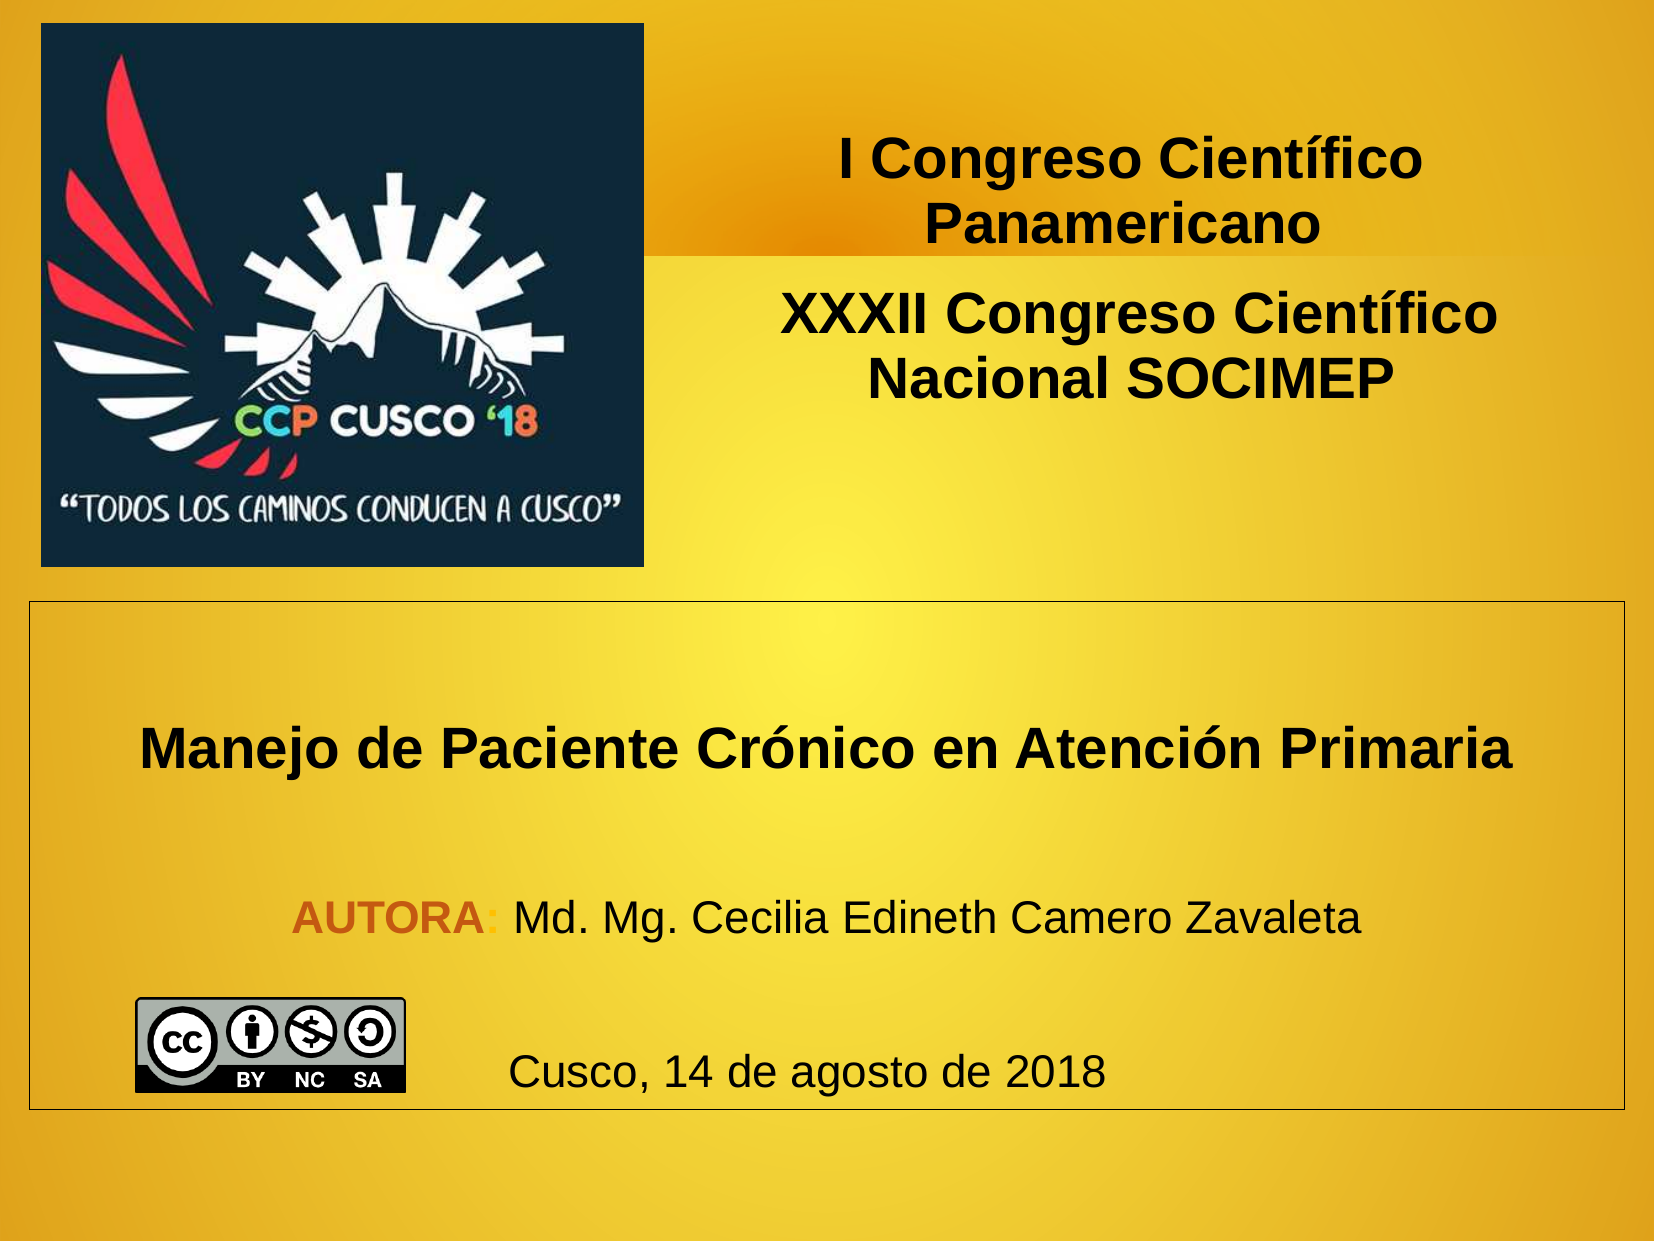

I Congreso Científico Panamericano
 XXXII Congreso Científico Nacional SOCIMEP
Manejo de Paciente Crónico en Atención Primaria
AUTORA: Md. Mg. Cecilia Edineth Camero Zavaleta
Cusco, 14 de agosto de 2018